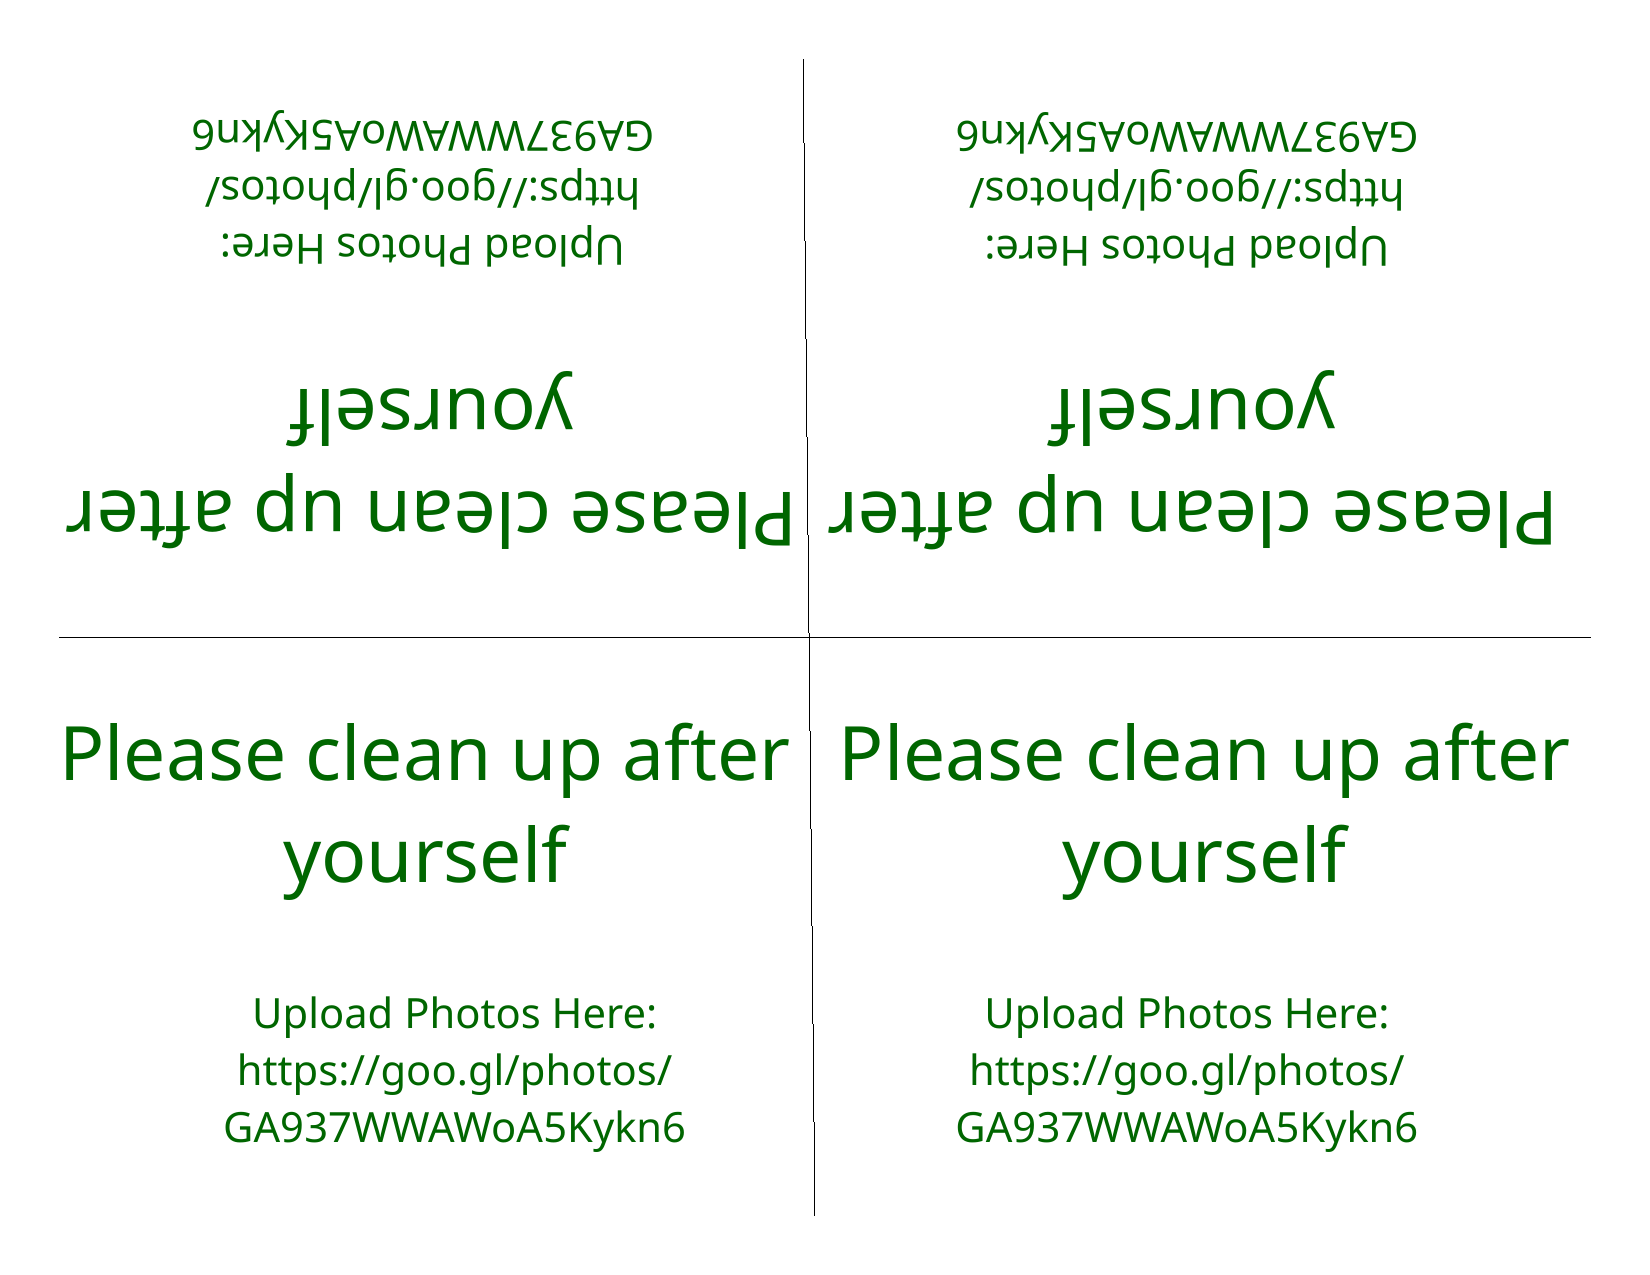

Upload Photos Here:
https://goo.gl/photos/GA937WWAWoA5Kykn6
Upload Photos Here:
https://goo.gl/photos/GA937WWAWoA5Kykn6
Please clean up after yourself
Please clean up after yourself
Please clean up after yourself
Please clean up after yourself
Upload Photos Here:
https://goo.gl/photos/GA937WWAWoA5Kykn6
Upload Photos Here:
https://goo.gl/photos/GA937WWAWoA5Kykn6